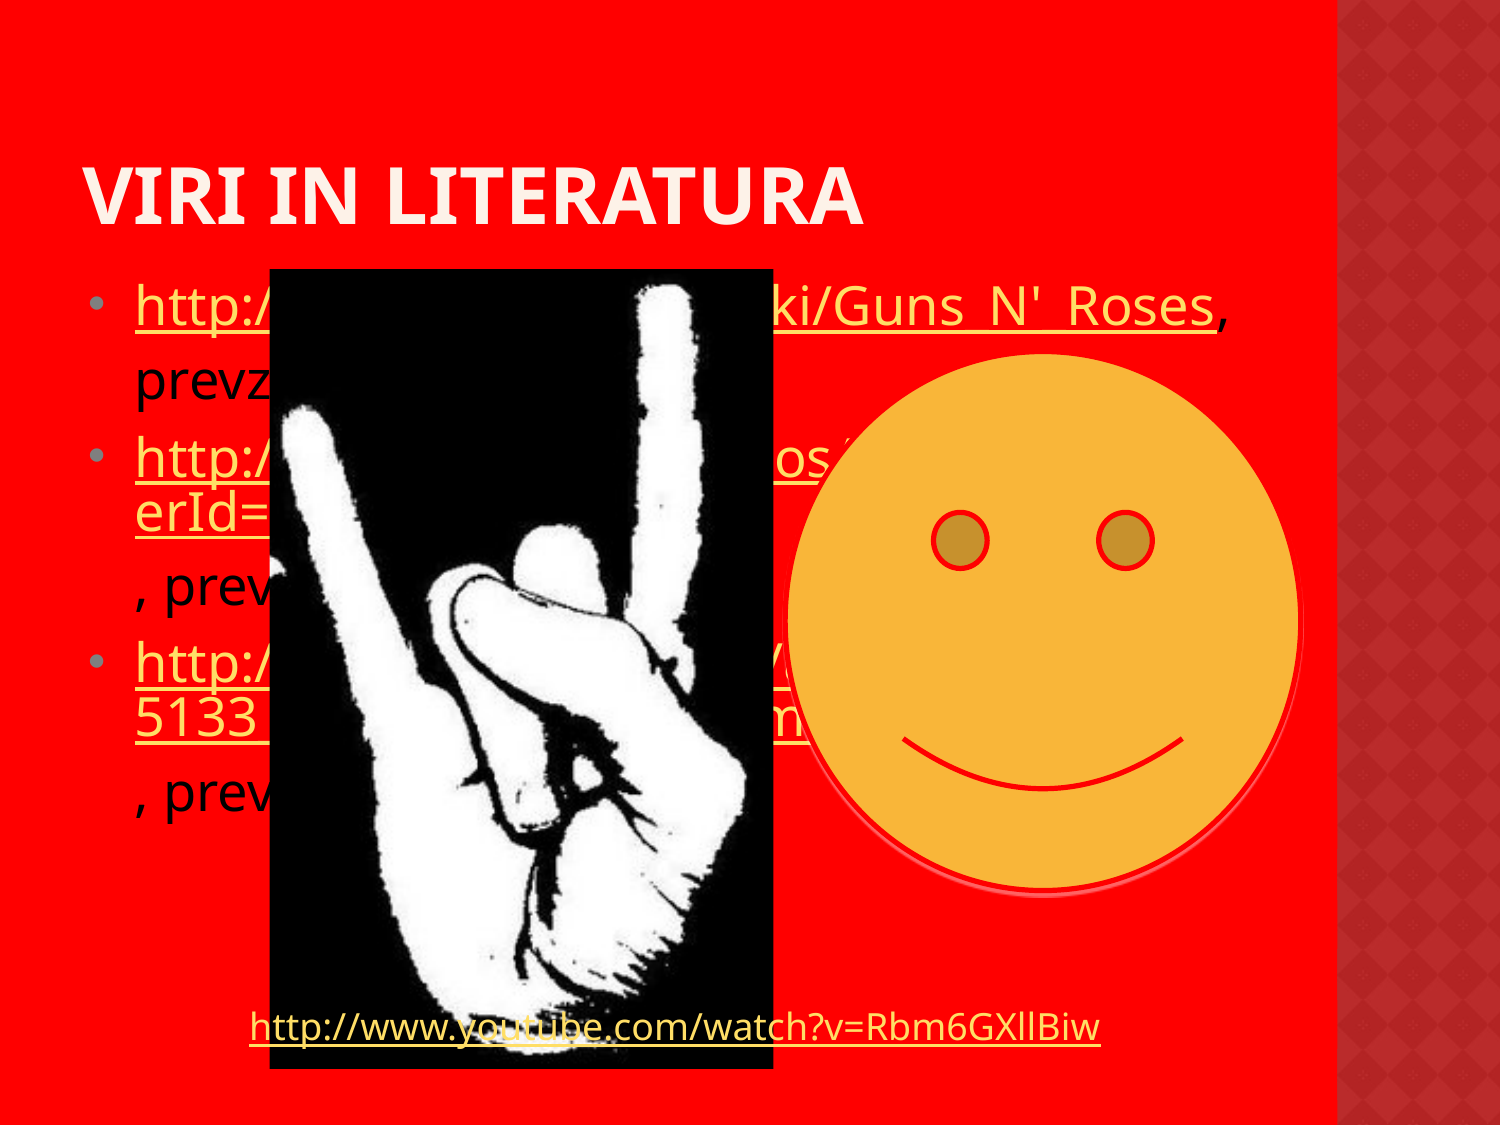

# VIRI IN LITERATURA
http://sl.wikipedia.org/wiki/Guns_N'_Roses, prevzeto dne 8.5.2011
http://s.bebo.com/c/photos/albums?MemberId=6489473883, prevzeto dne 8.5.2011
http://www.oyunlab.com/8-Music-resimleri/5133_Guns-N-Roses_resimleri.html#2, prevzeto dne 8.5.2011
http://www.youtube.com/watch?v=Rbm6GXllBiw